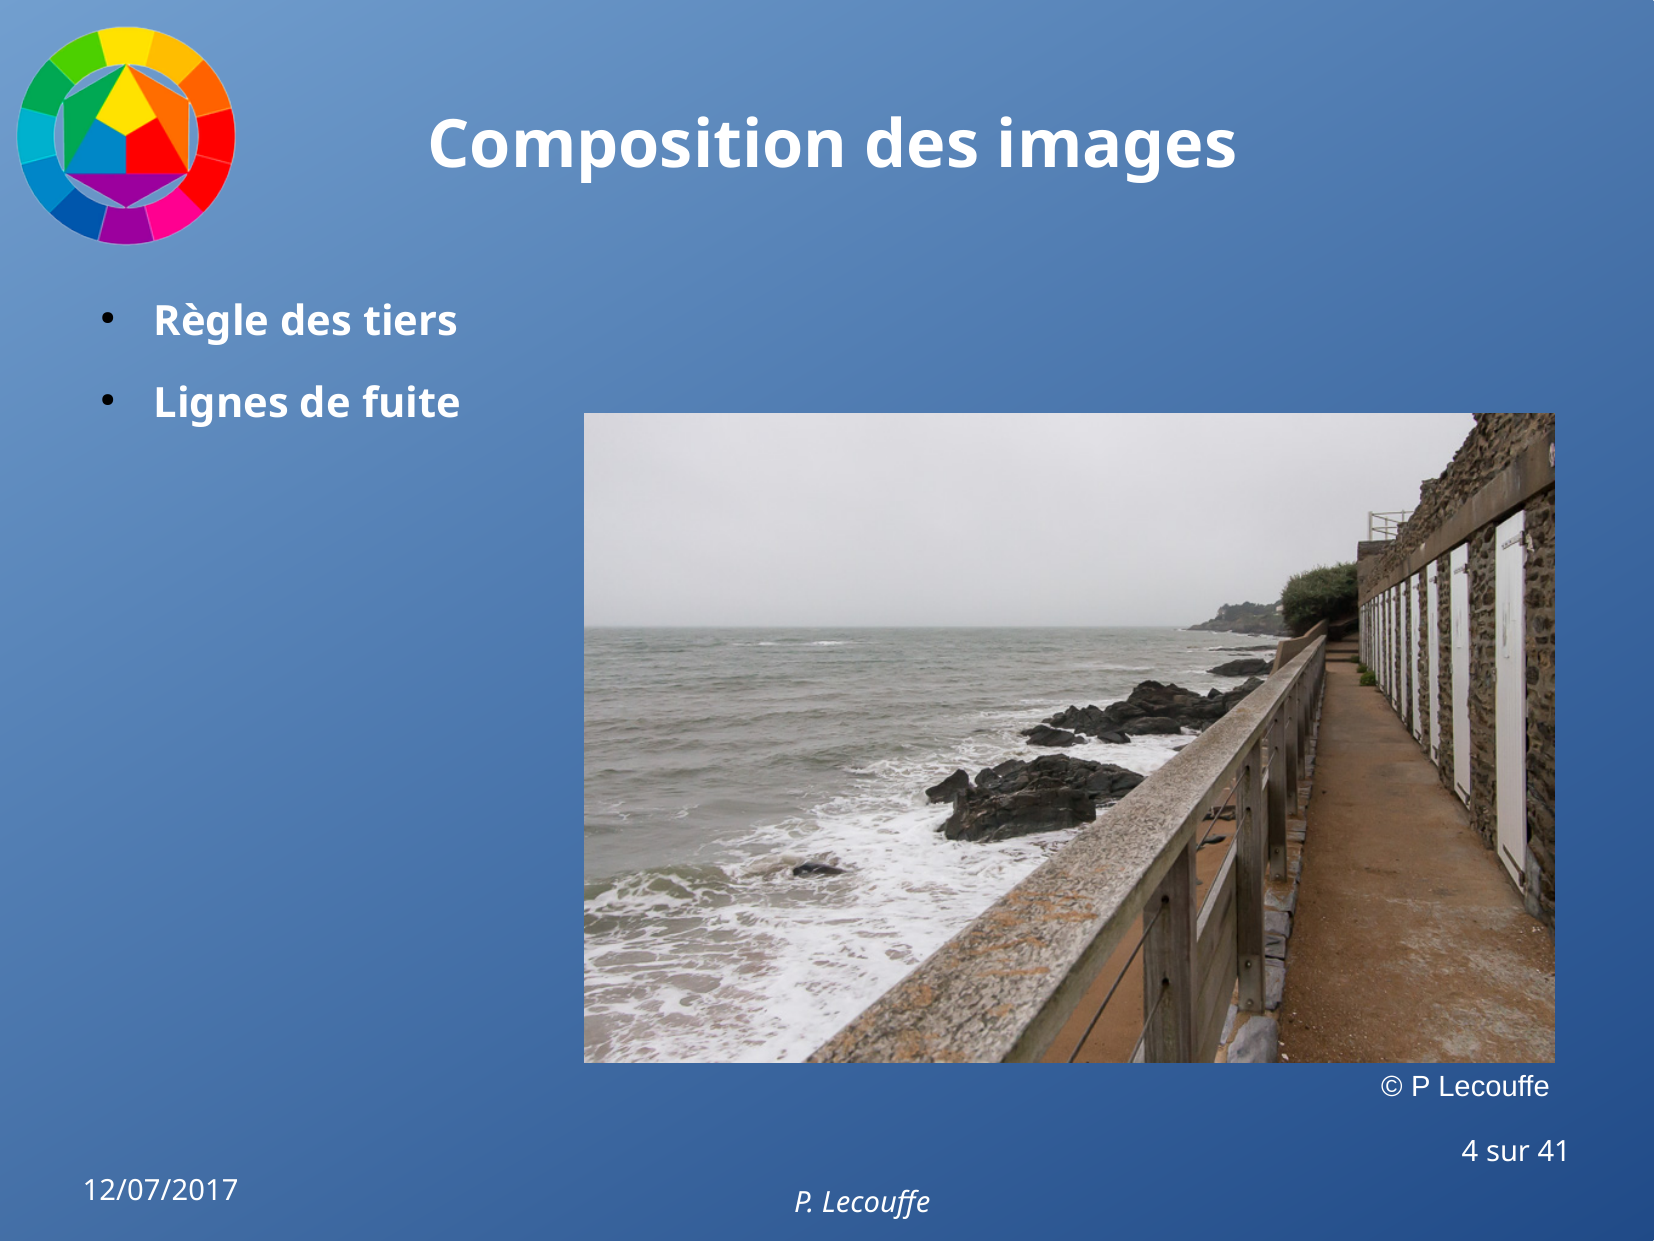

# Composition des images
Règle des tiers
Lignes de fuite
 © P Lecouffe
Bonjour
4